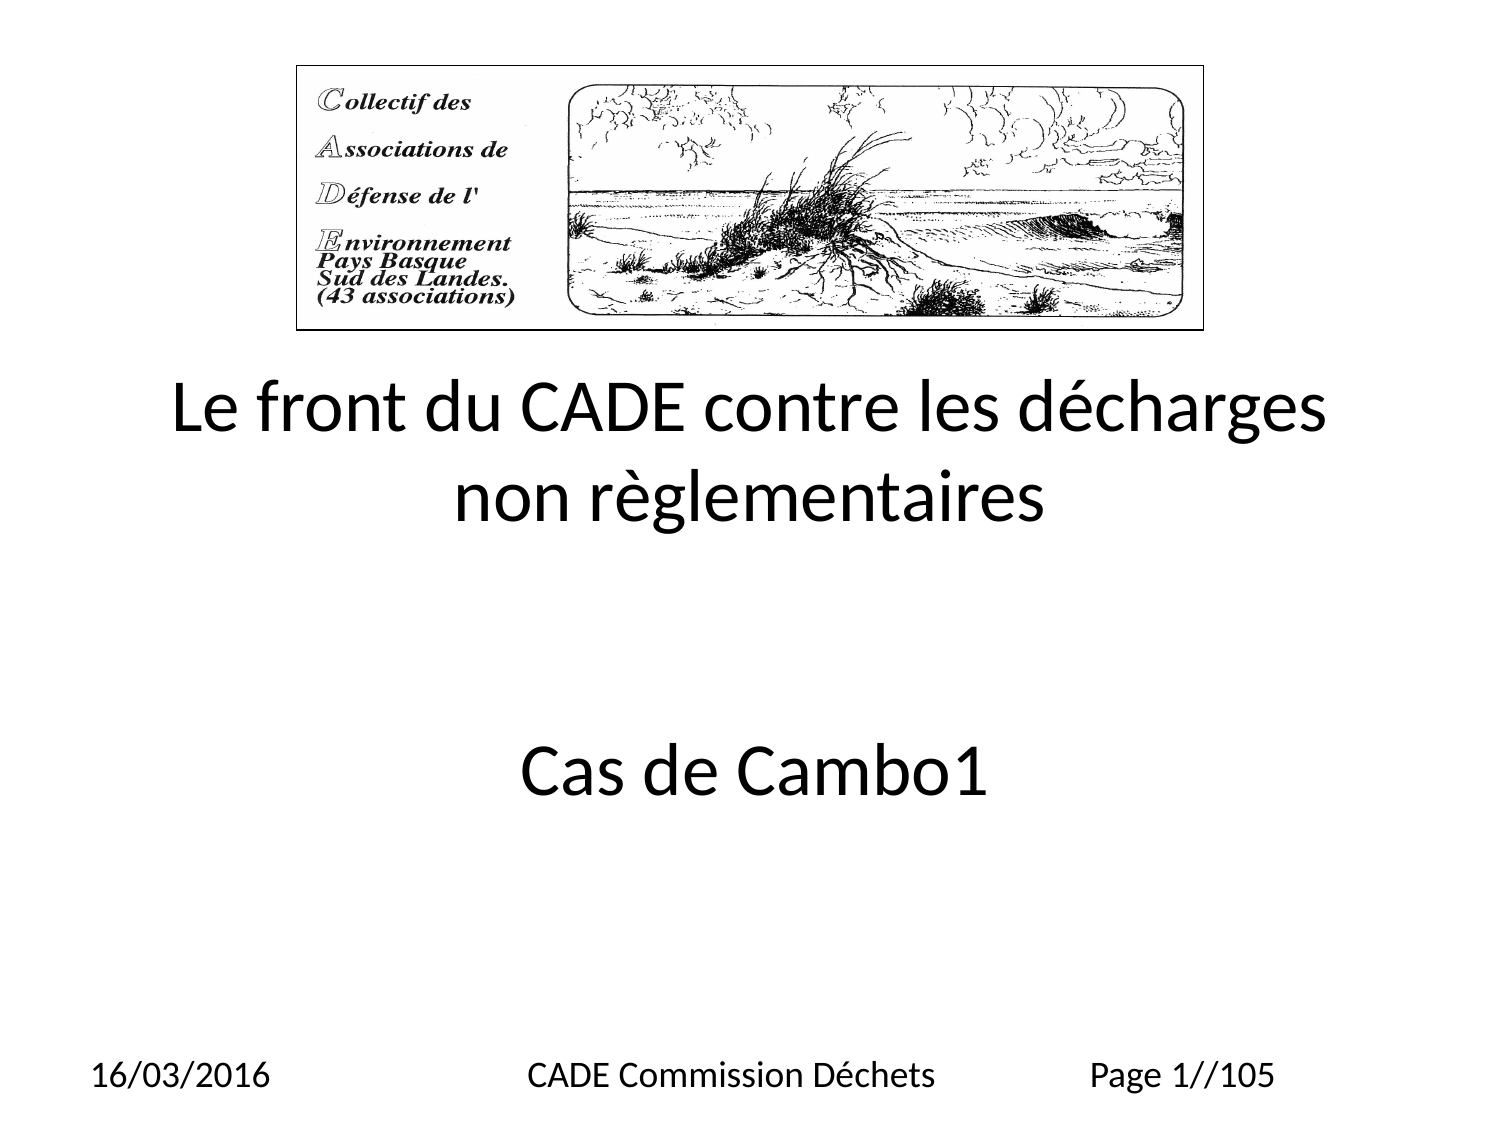

# Le front du CADE contre les décharges non règlementaires
Cas de Cambo1
16/03/2016
CADE Commission Déchets
Page //105